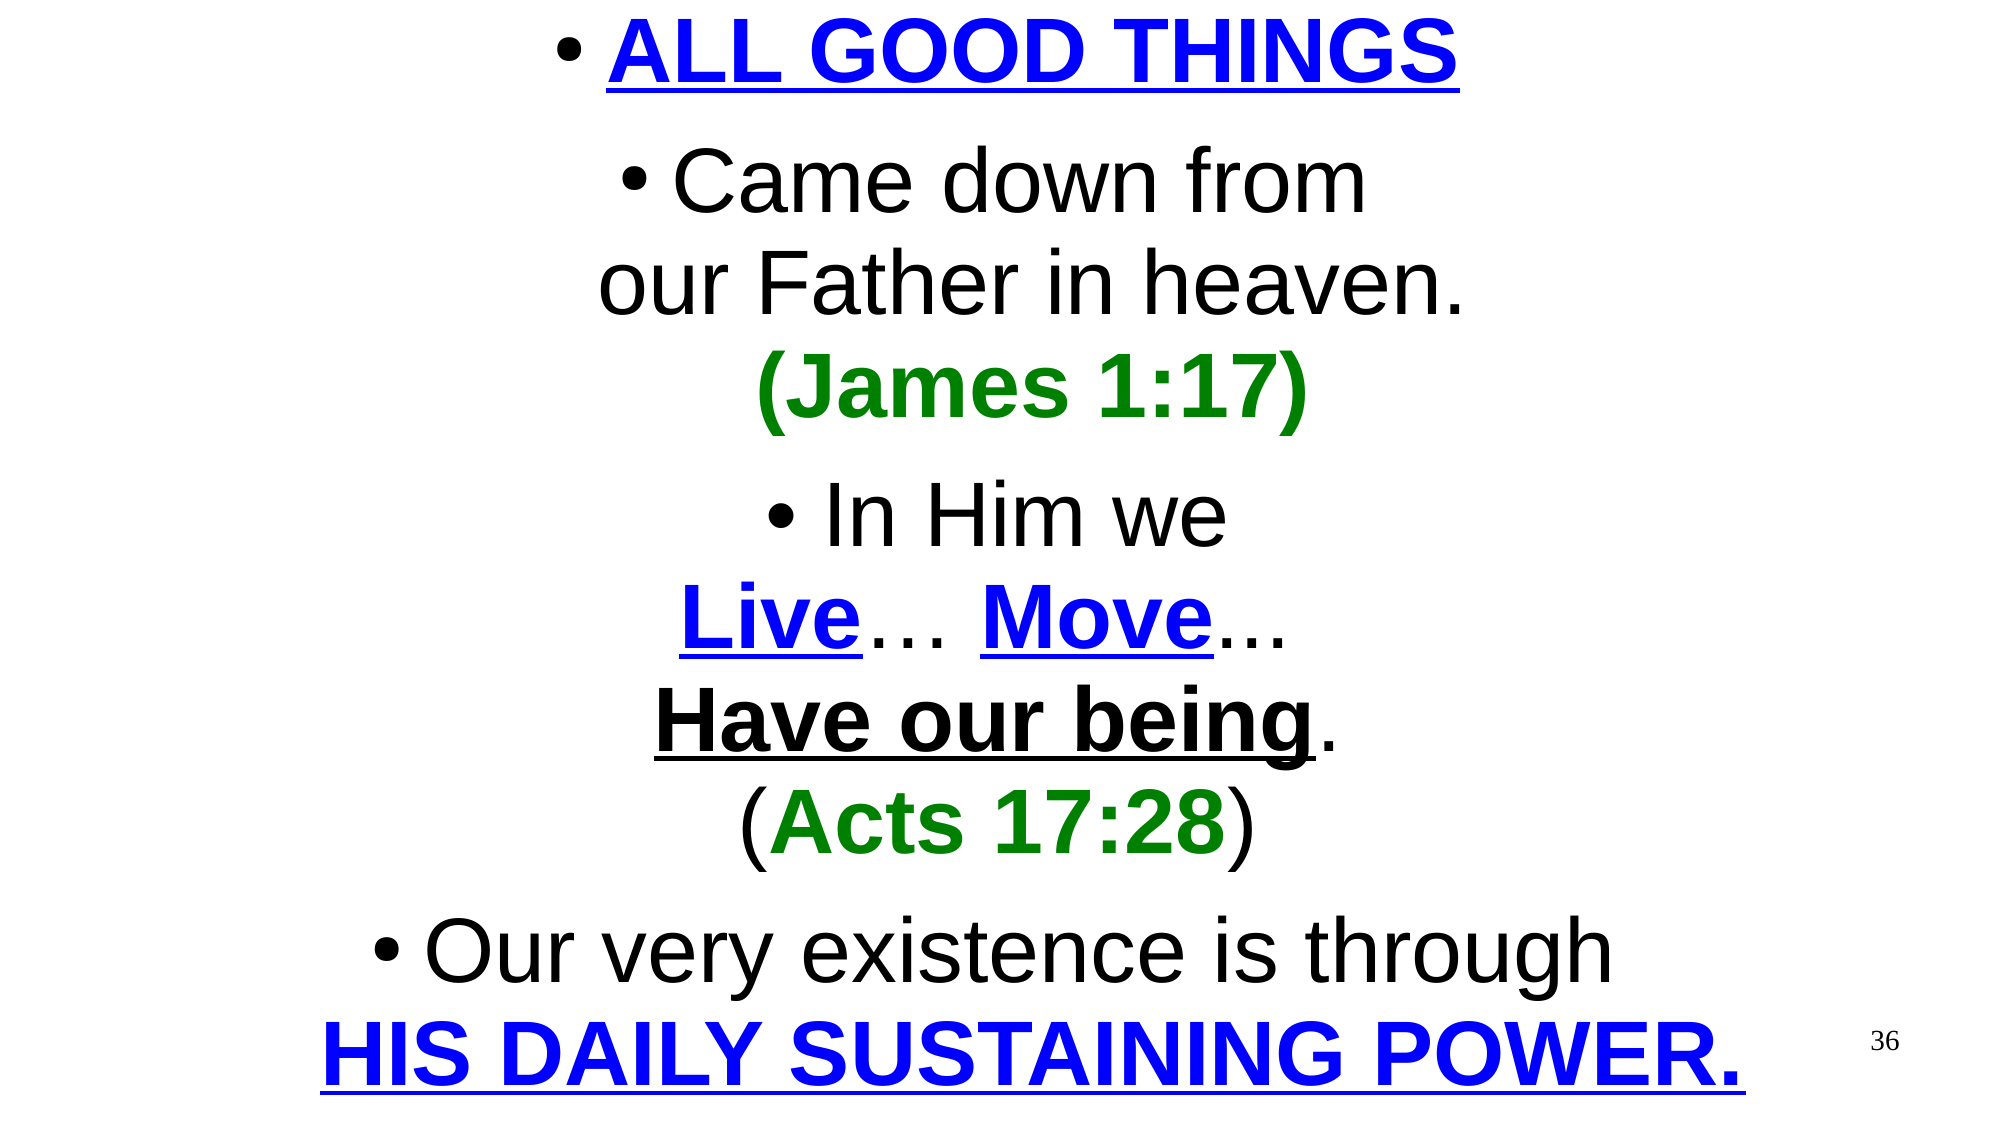

# ALL GOOD THINGS
Came down from
our Father in heaven.
(James 1:17)
• In Him we
Live… Move...
Have our being.
(Acts 17:28)
Our very existence is through 
HIS DAILY SUSTAINING POWER.
36